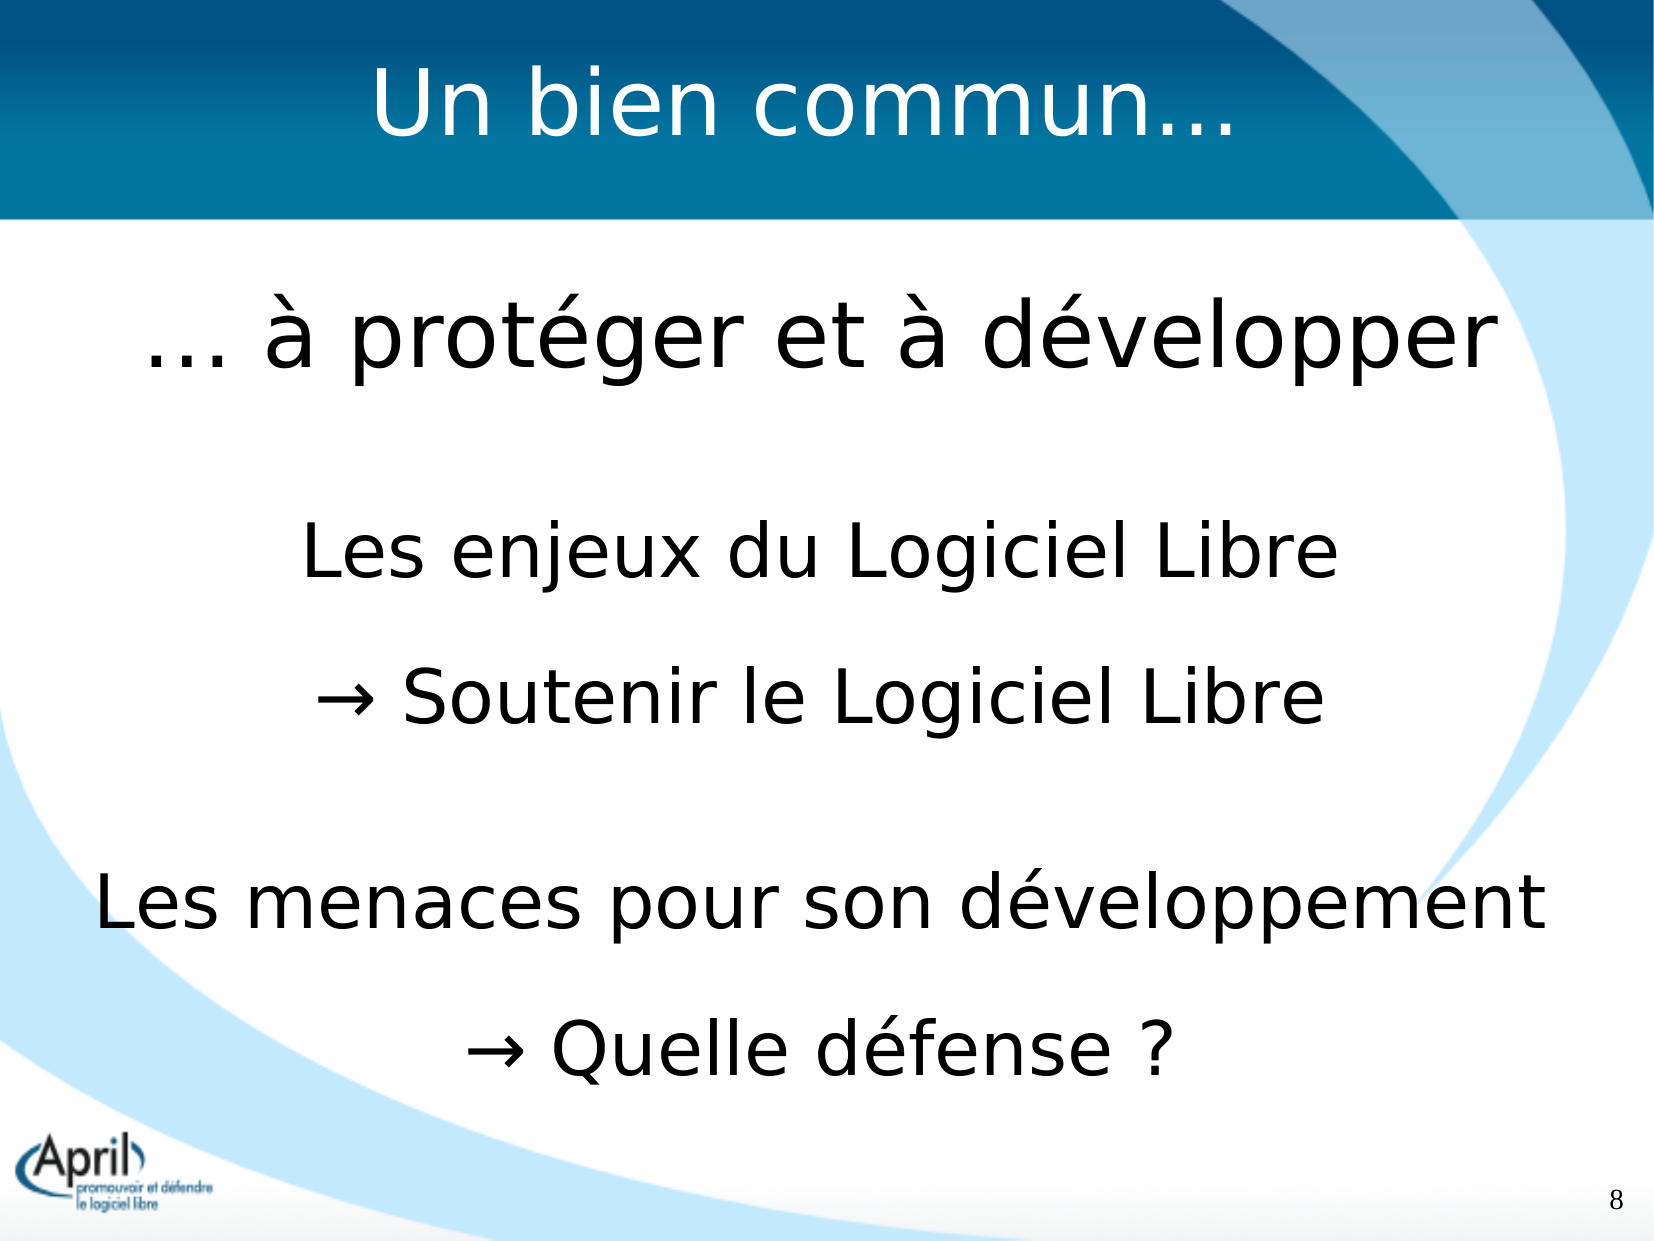

# Un bien commun...
… à protéger et à développer
Les enjeux du Logiciel Libre
→ Soutenir le Logiciel Libre
Les menaces pour son développement
→ Quelle défense ?
8